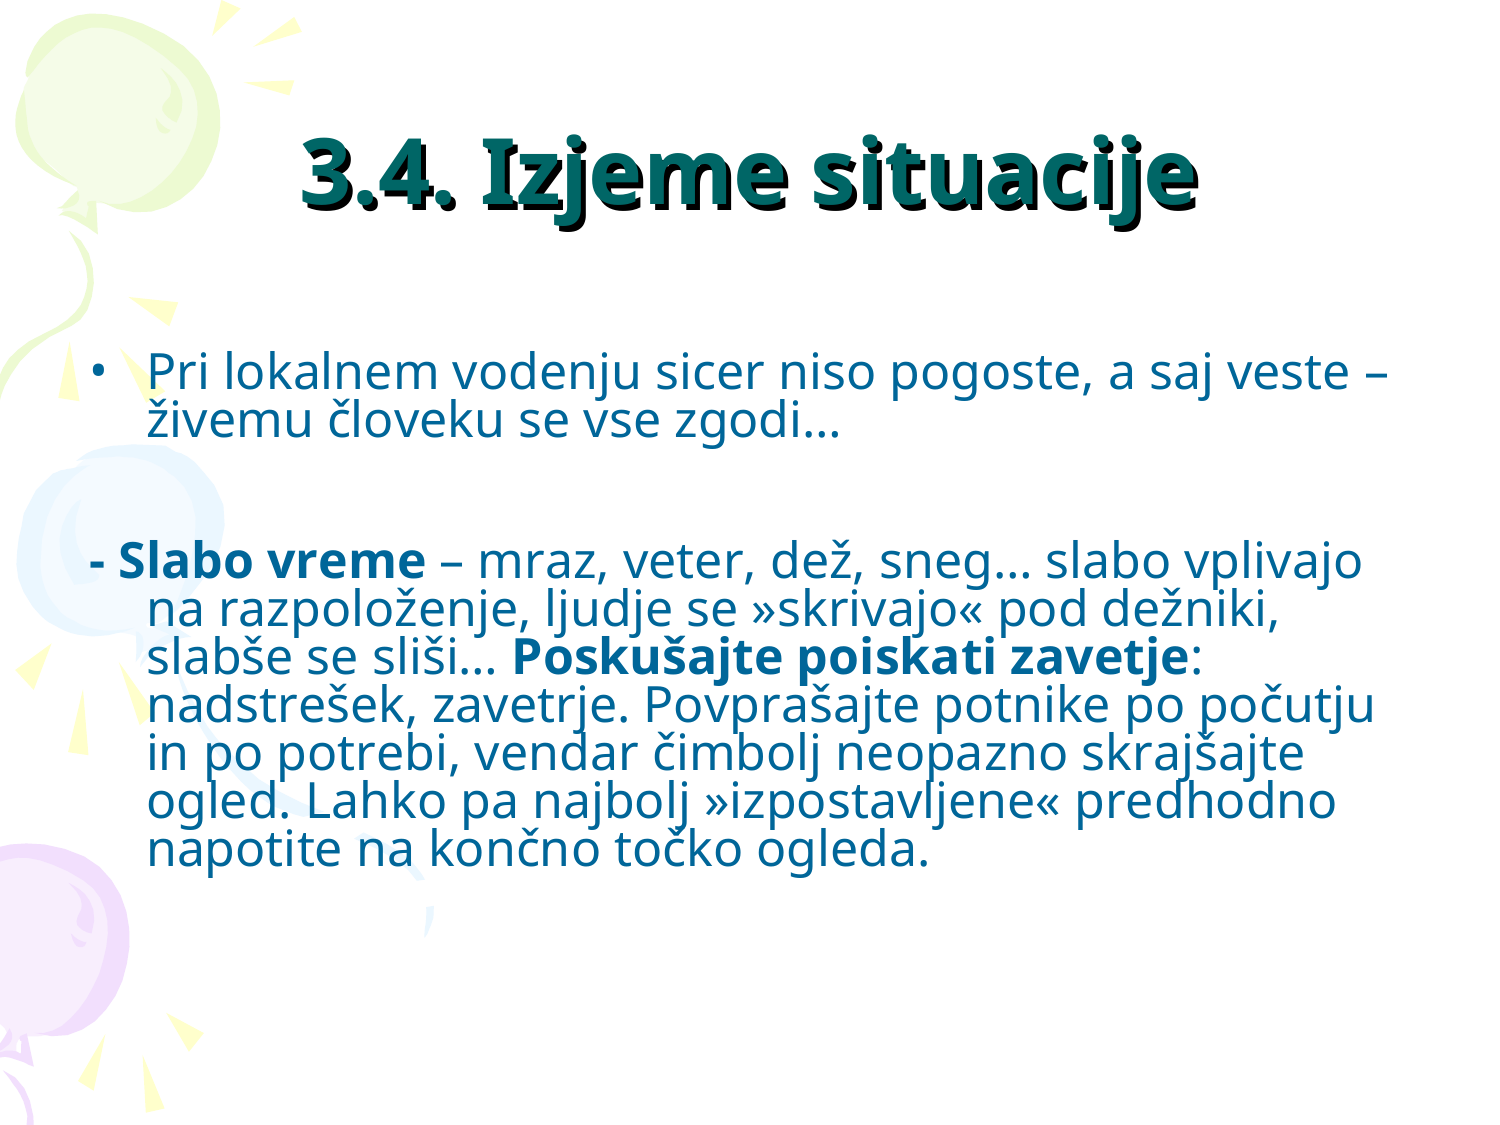

# 3.4. Izjeme situacije
Pri lokalnem vodenju sicer niso pogoste, a saj veste – živemu človeku se vse zgodi…
- Slabo vreme – mraz, veter, dež, sneg… slabo vplivajo na razpoloženje, ljudje se »skrivajo« pod dežniki, slabše se sliši… Poskušajte poiskati zavetje: nadstrešek, zavetrje. Povprašajte potnike po počutju in po potrebi, vendar čimbolj neopazno skrajšajte ogled. Lahko pa najbolj »izpostavljene« predhodno napotite na končno točko ogleda.